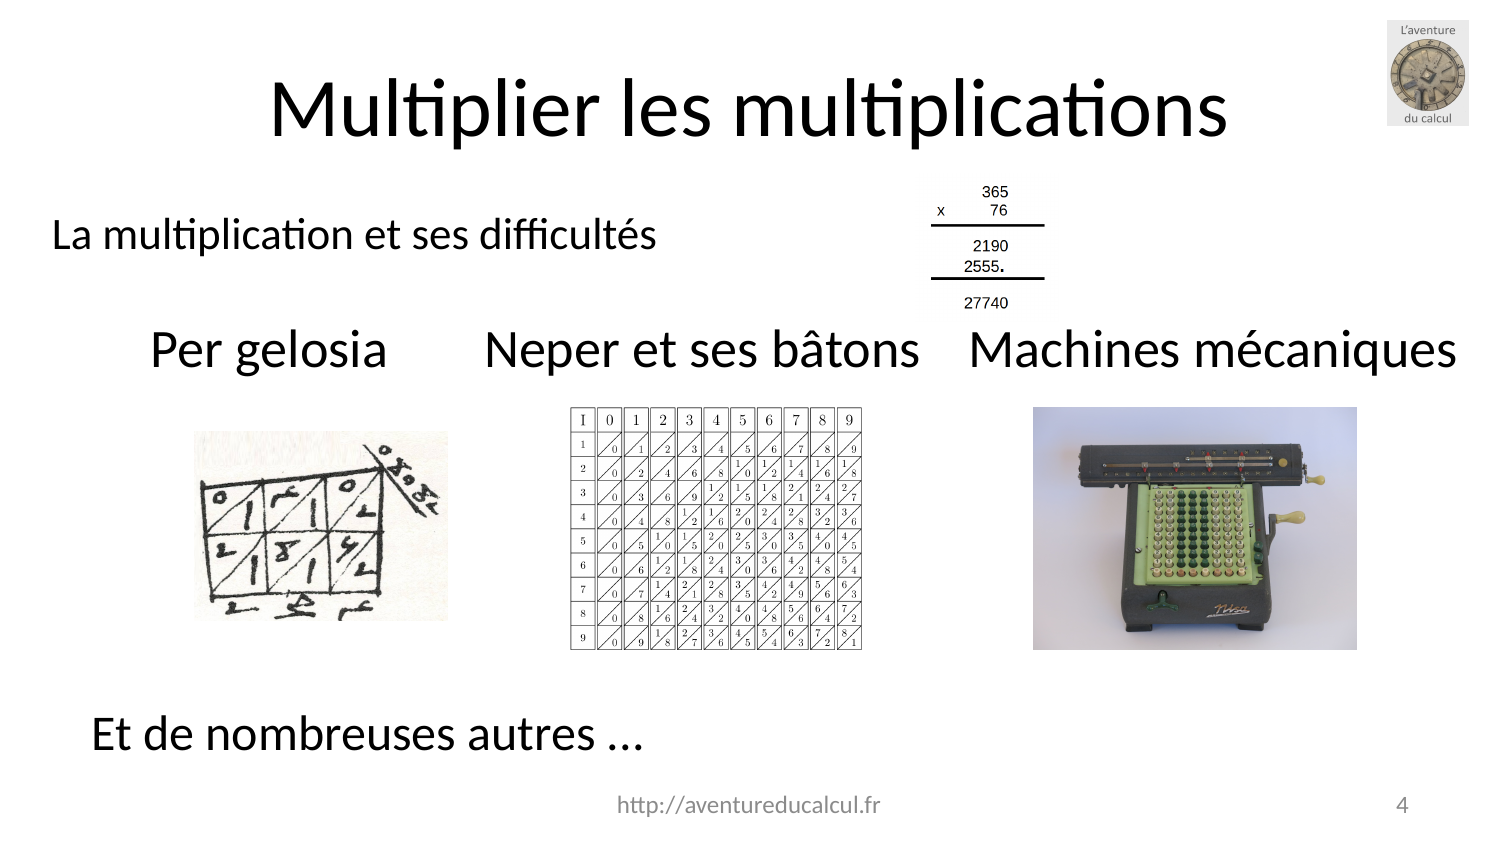

Multiplier les multiplications
La multiplication et ses difficultés
Per gelosia
Neper et ses bâtons
Machines mécaniques
Et de nombreuses autres ...
http://aventureducalcul.fr
4